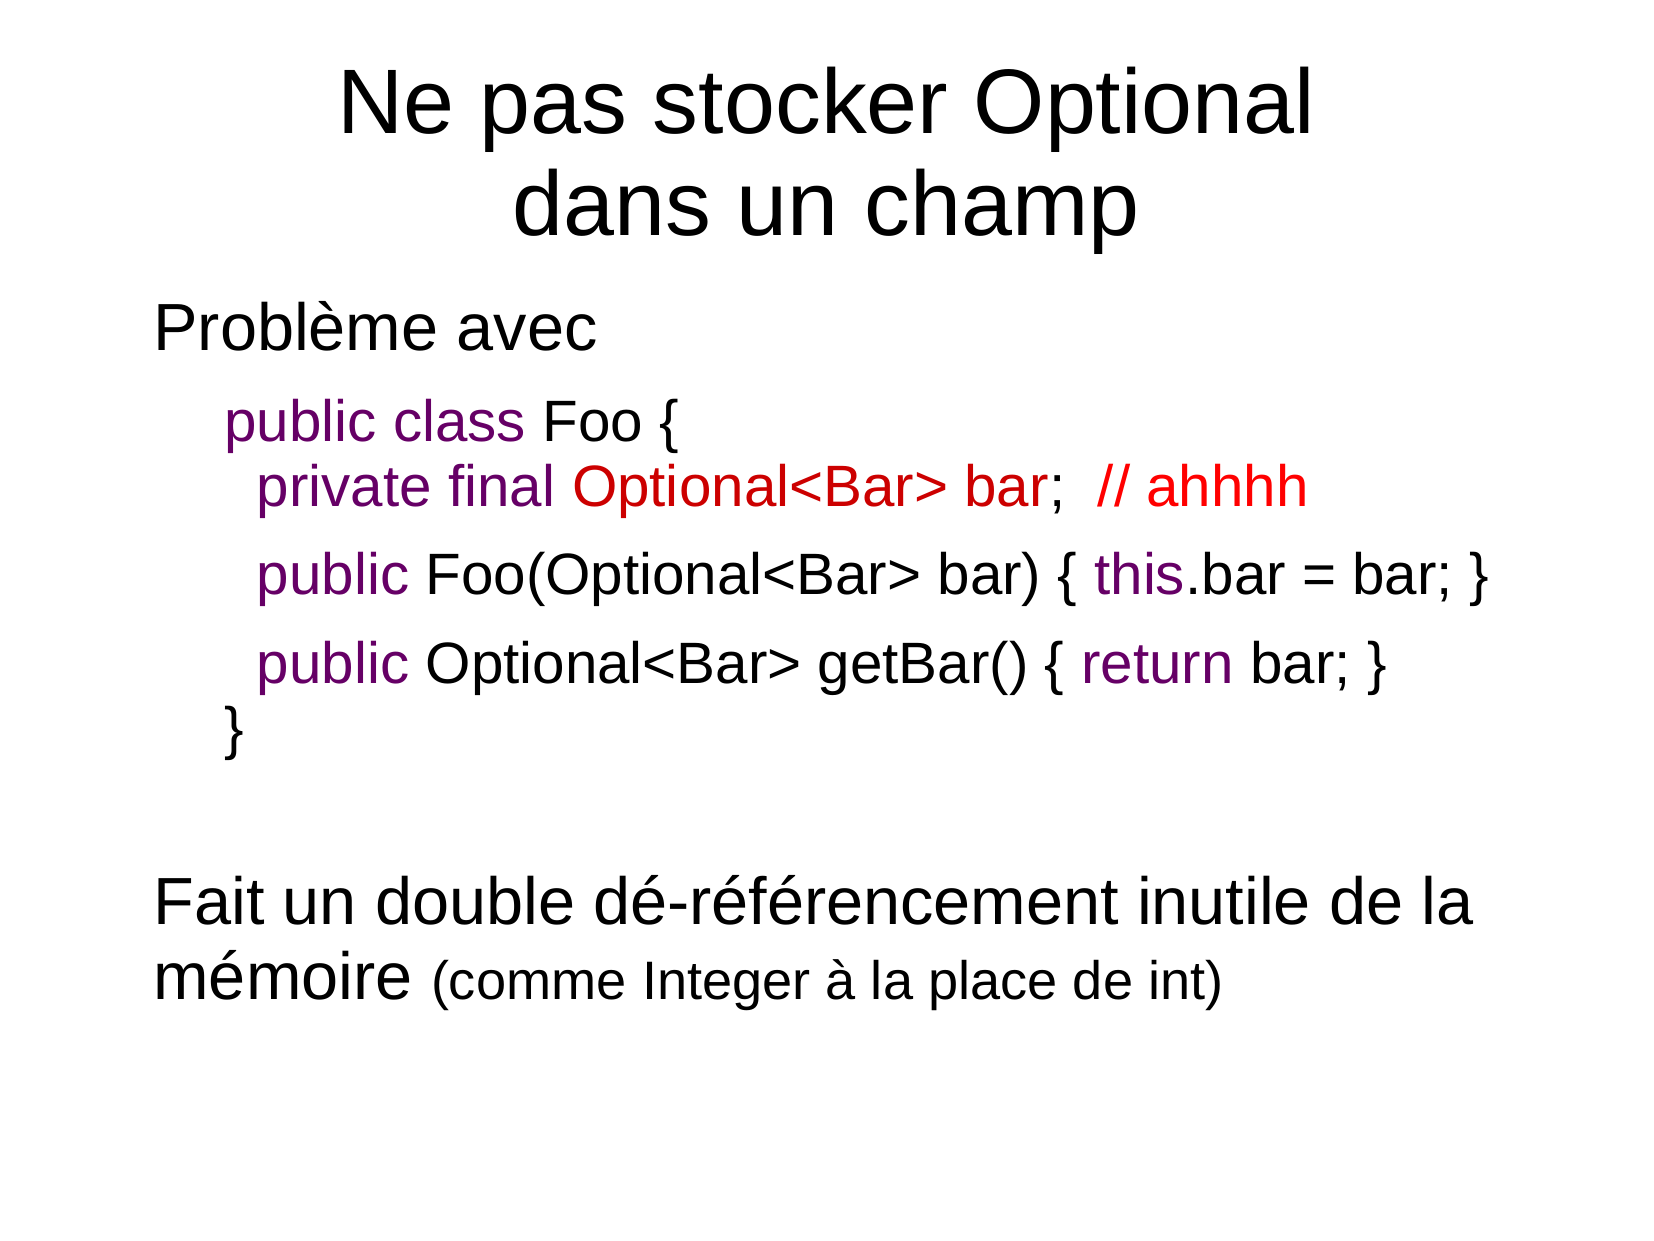

# Ne pas stocker Optional dans un champ
Problème avec
public class Foo {
 private final Optional<Bar> bar; // ahhhh
 public Foo(Optional<Bar> bar) { this.bar = bar; }
 public Optional<Bar> getBar() { return bar; }
}
Fait un double dé-référencement inutile de la mémoire (comme Integer à la place de int)